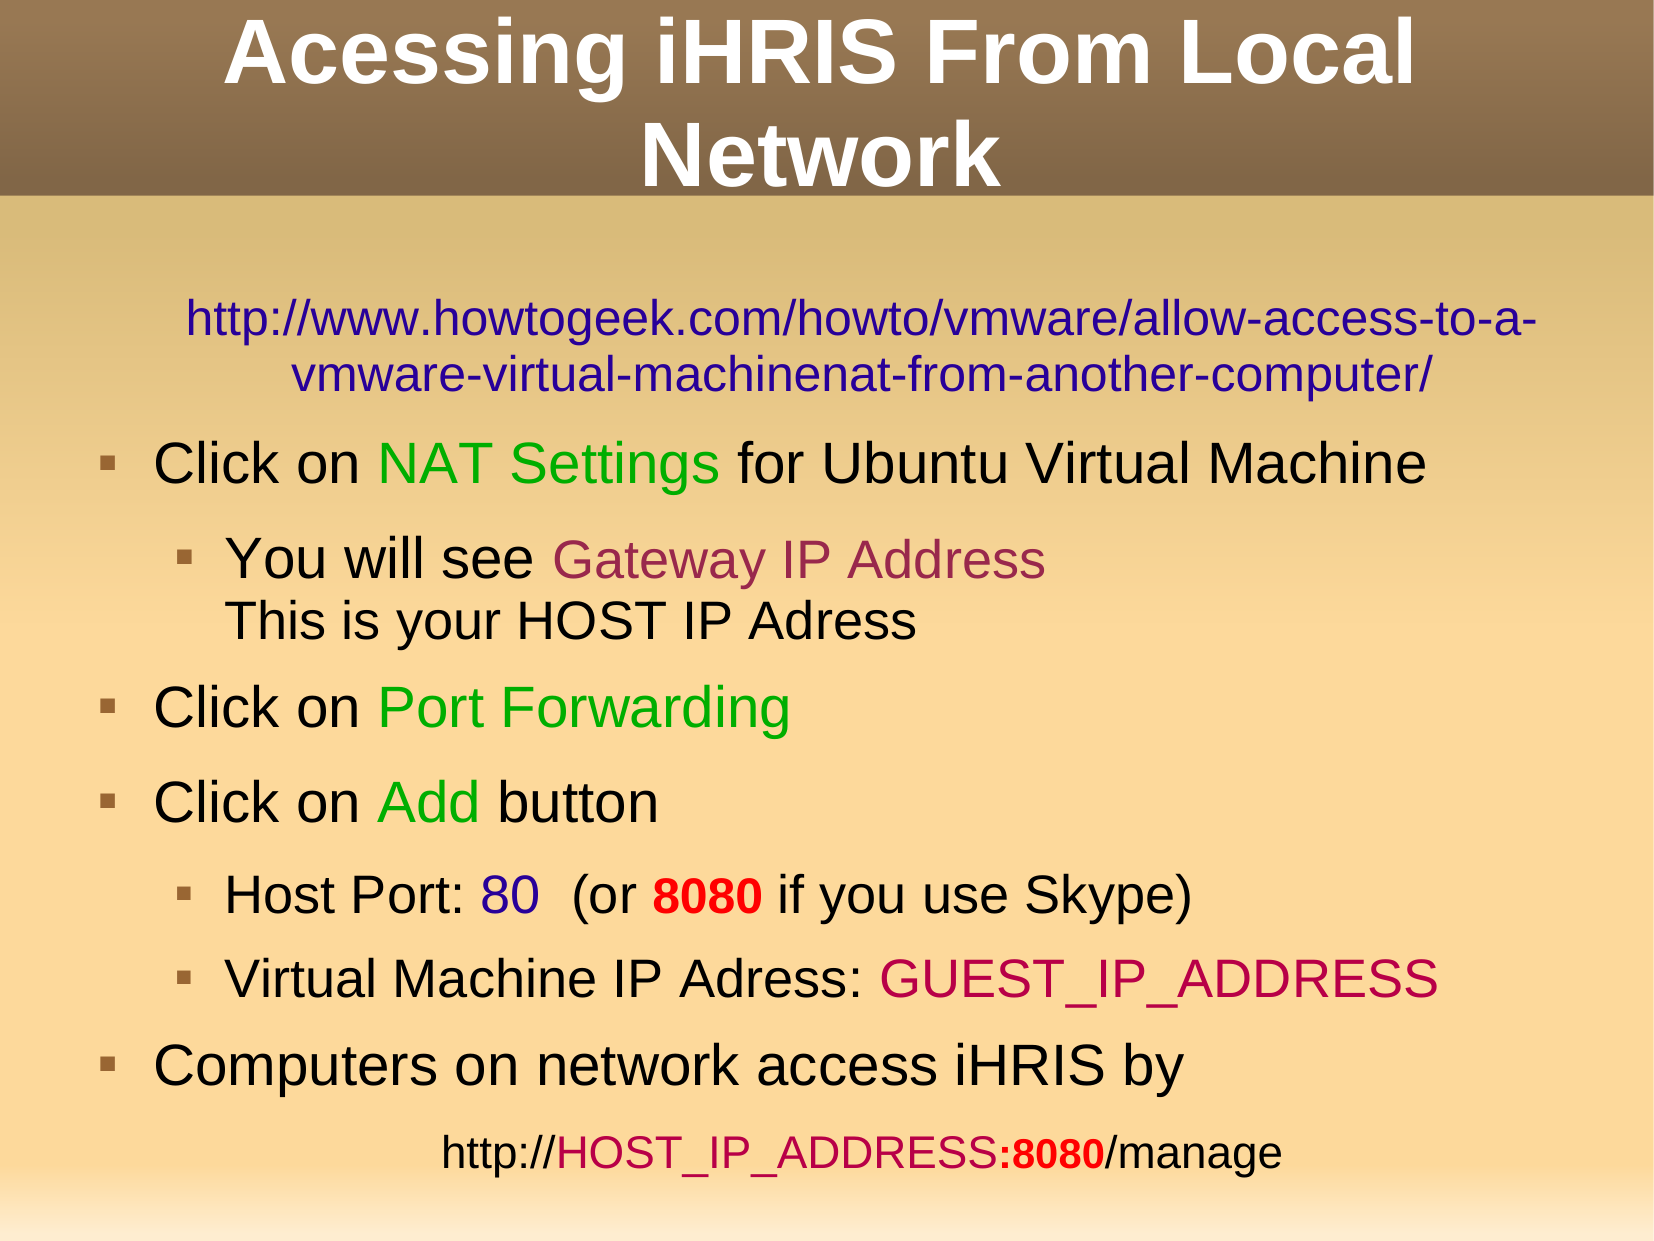

# Acessing iHRIS From Local Network
http://www.howtogeek.com/howto/vmware/allow-access-to-a-vmware-virtual-machinenat-from-another-computer/
Click on NAT Settings for Ubuntu Virtual Machine
You will see Gateway IP Address
This is your HOST IP Adress
Click on Port Forwarding
Click on Add button
Host Port: 80 (or 8080 if you use Skype)
Virtual Machine IP Adress: GUEST_IP_ADDRESS
Computers on network access iHRIS by
http://HOST_IP_ADDRESS:8080/manage